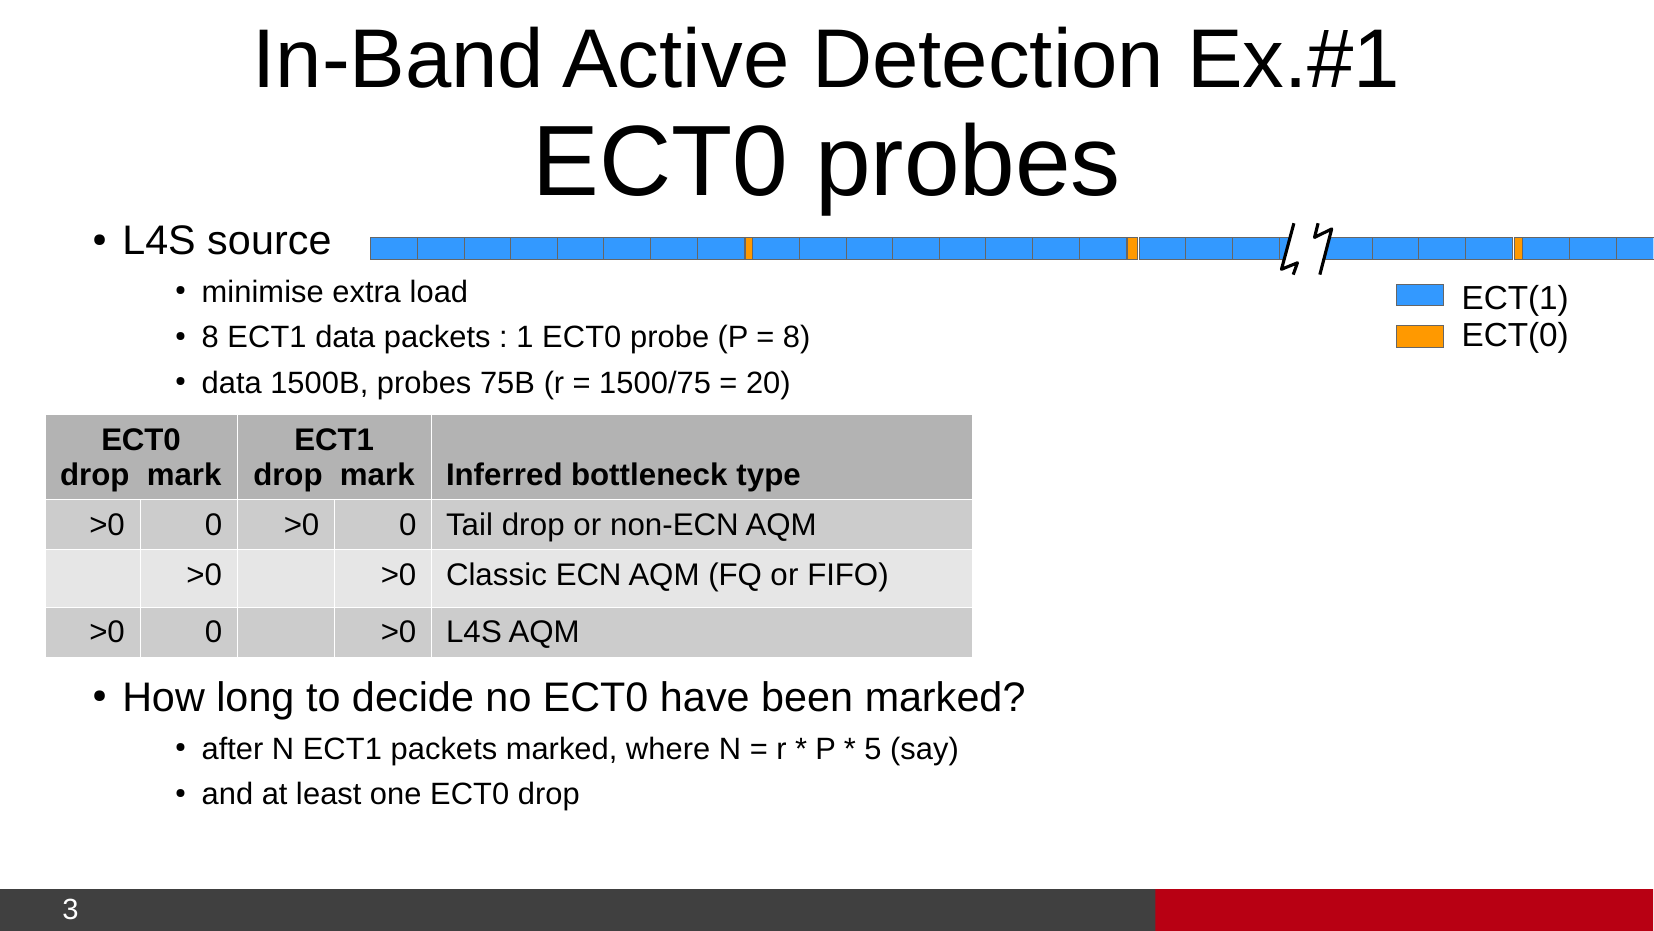

# In-Band Active Detection Ex.#1 ECT0 probes
L4S source
minimise extra load
8 ECT1 data packets : 1 ECT0 probe (P = 8)
data 1500B, probes 75B (r = 1500/75 = 20)
How long to decide no ECT0 have been marked?
after N ECT1 packets marked, where N = r * P * 5 (say)
and at least one ECT0 drop
ECT(1)
ECT(0)
| ECT0 drop mark | | ECT1 drop mark | | Inferred bottleneck type |
| --- | --- | --- | --- | --- |
| >0 | 0 | >0 | 0 | Tail drop or non-ECN AQM |
| | >0 | | >0 | Classic ECN AQM (FQ or FIFO) |
| >0 | 0 | | >0 | L4S AQM |
3